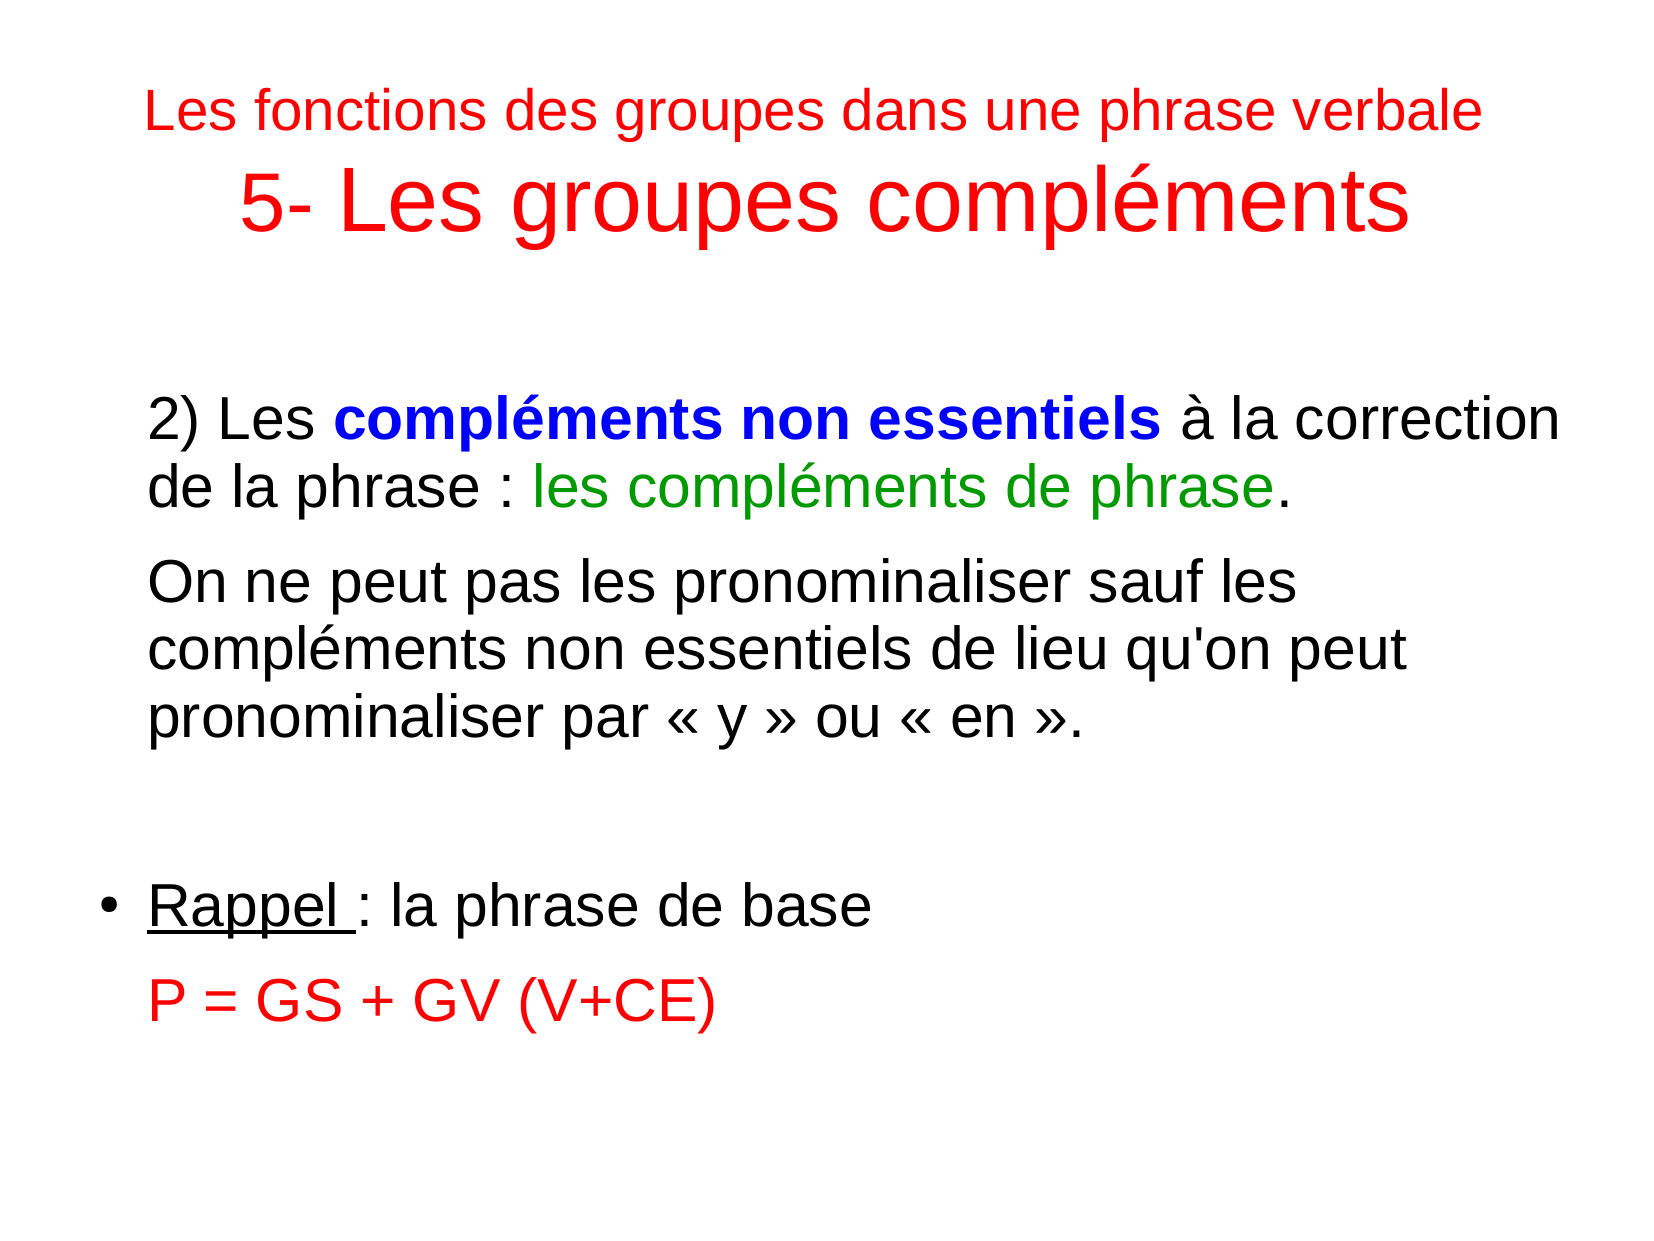

# Les fonctions des groupes dans une phrase verbale 5- Les groupes compléments
2) Les compléments non essentiels à la correction de la phrase : les compléments de phrase.
On ne peut pas les pronominaliser sauf les compléments non essentiels de lieu qu'on peut pronominaliser par « y » ou « en ».
Rappel : la phrase de base
P = GS + GV (V+CE)